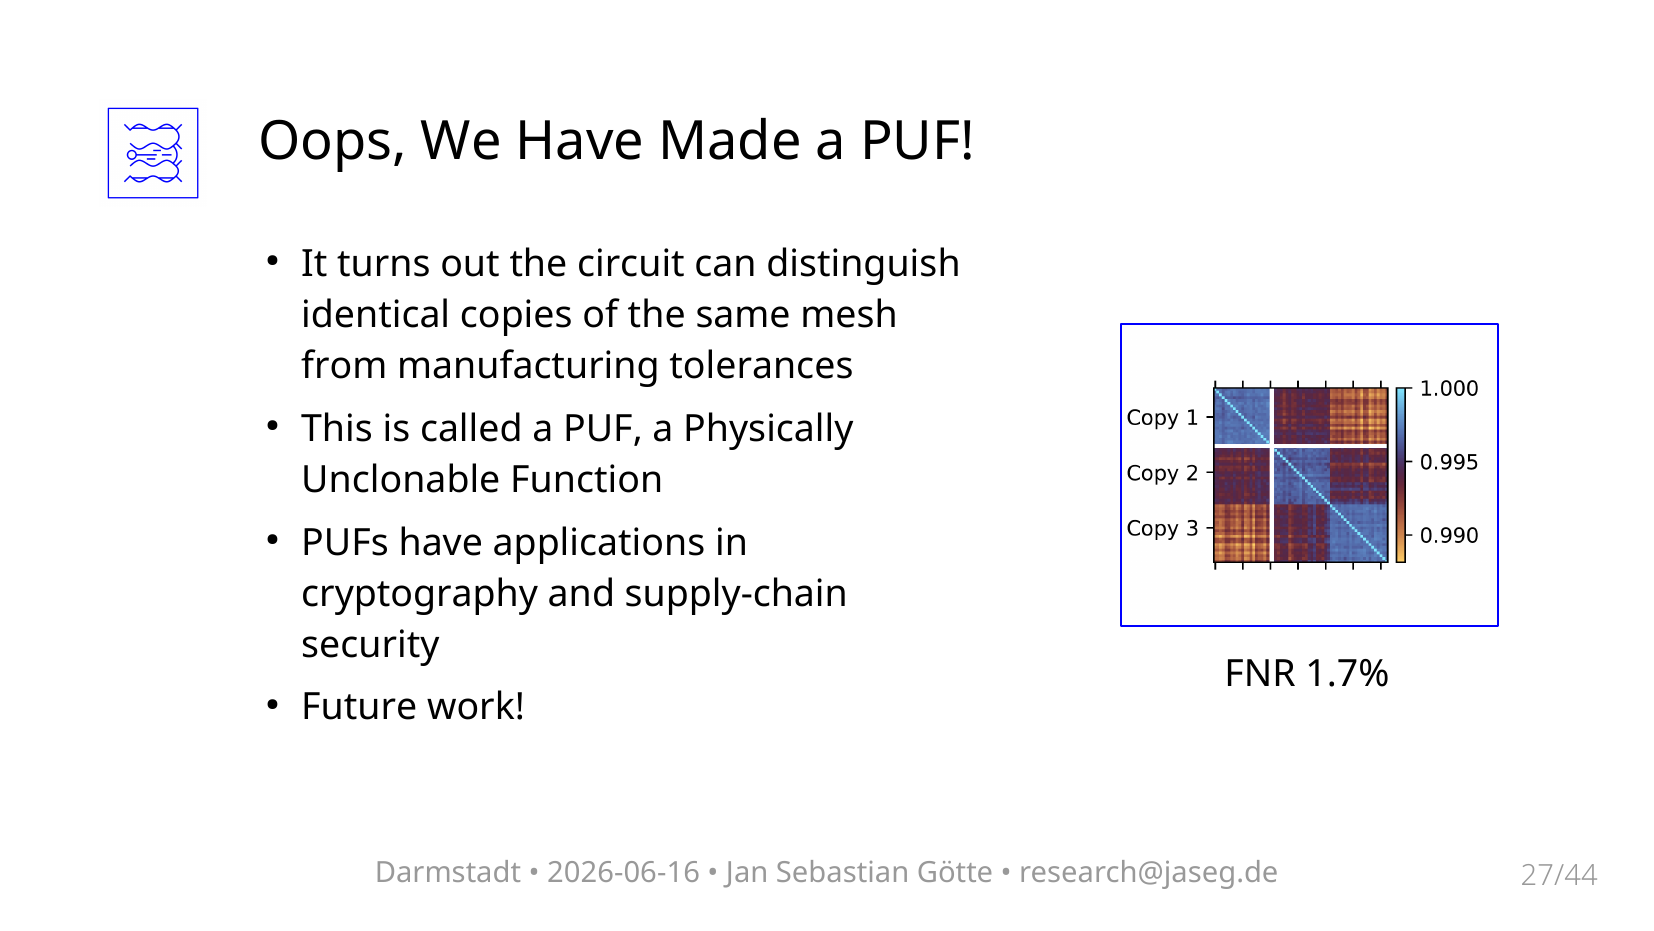

Oops, We Have Made a PUF!
It turns out the circuit can distinguish identical copies of the same mesh from manufacturing tolerances
This is called a PUF, a Physically Unclonable Function
PUFs have applications in cryptography and supply-chain security
Future work!
FNR 1.7%